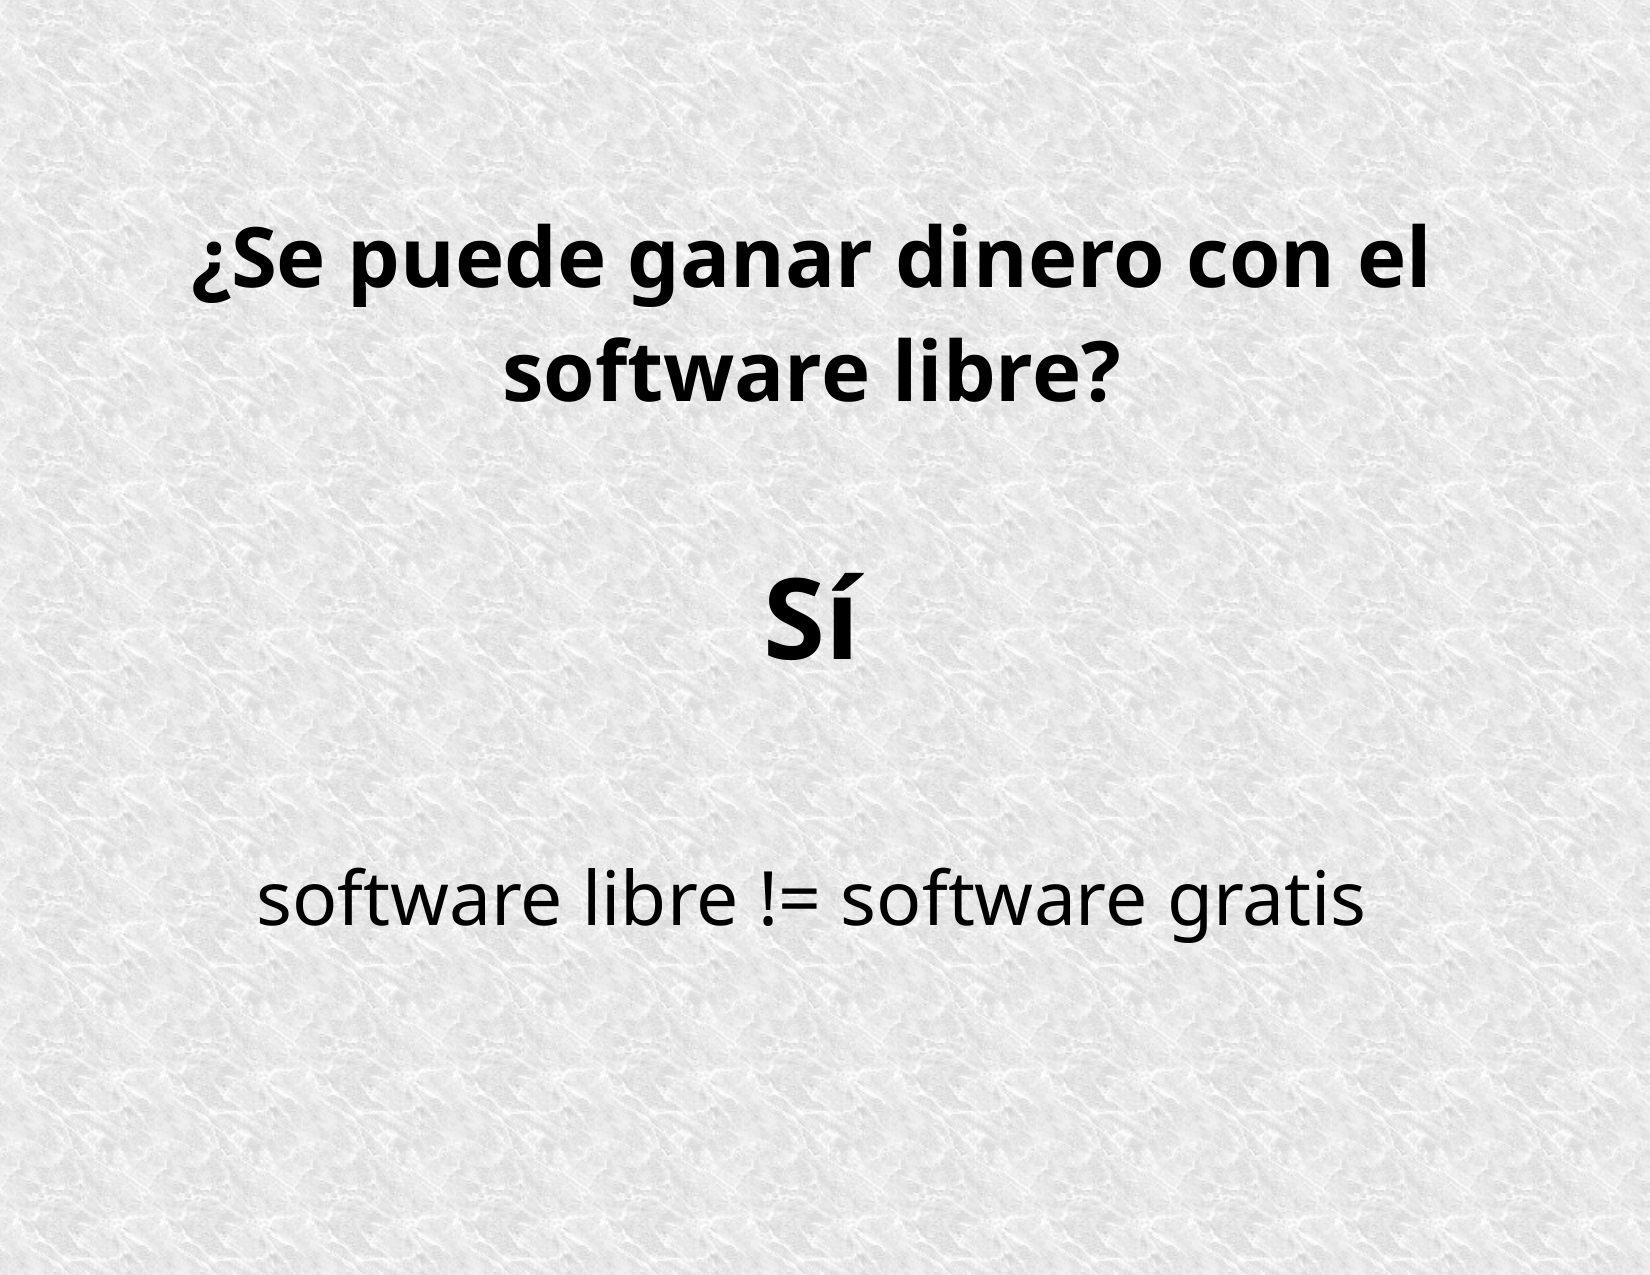

¿Se puede ganar dinero con el software libre?
Sí
software libre != software gratis